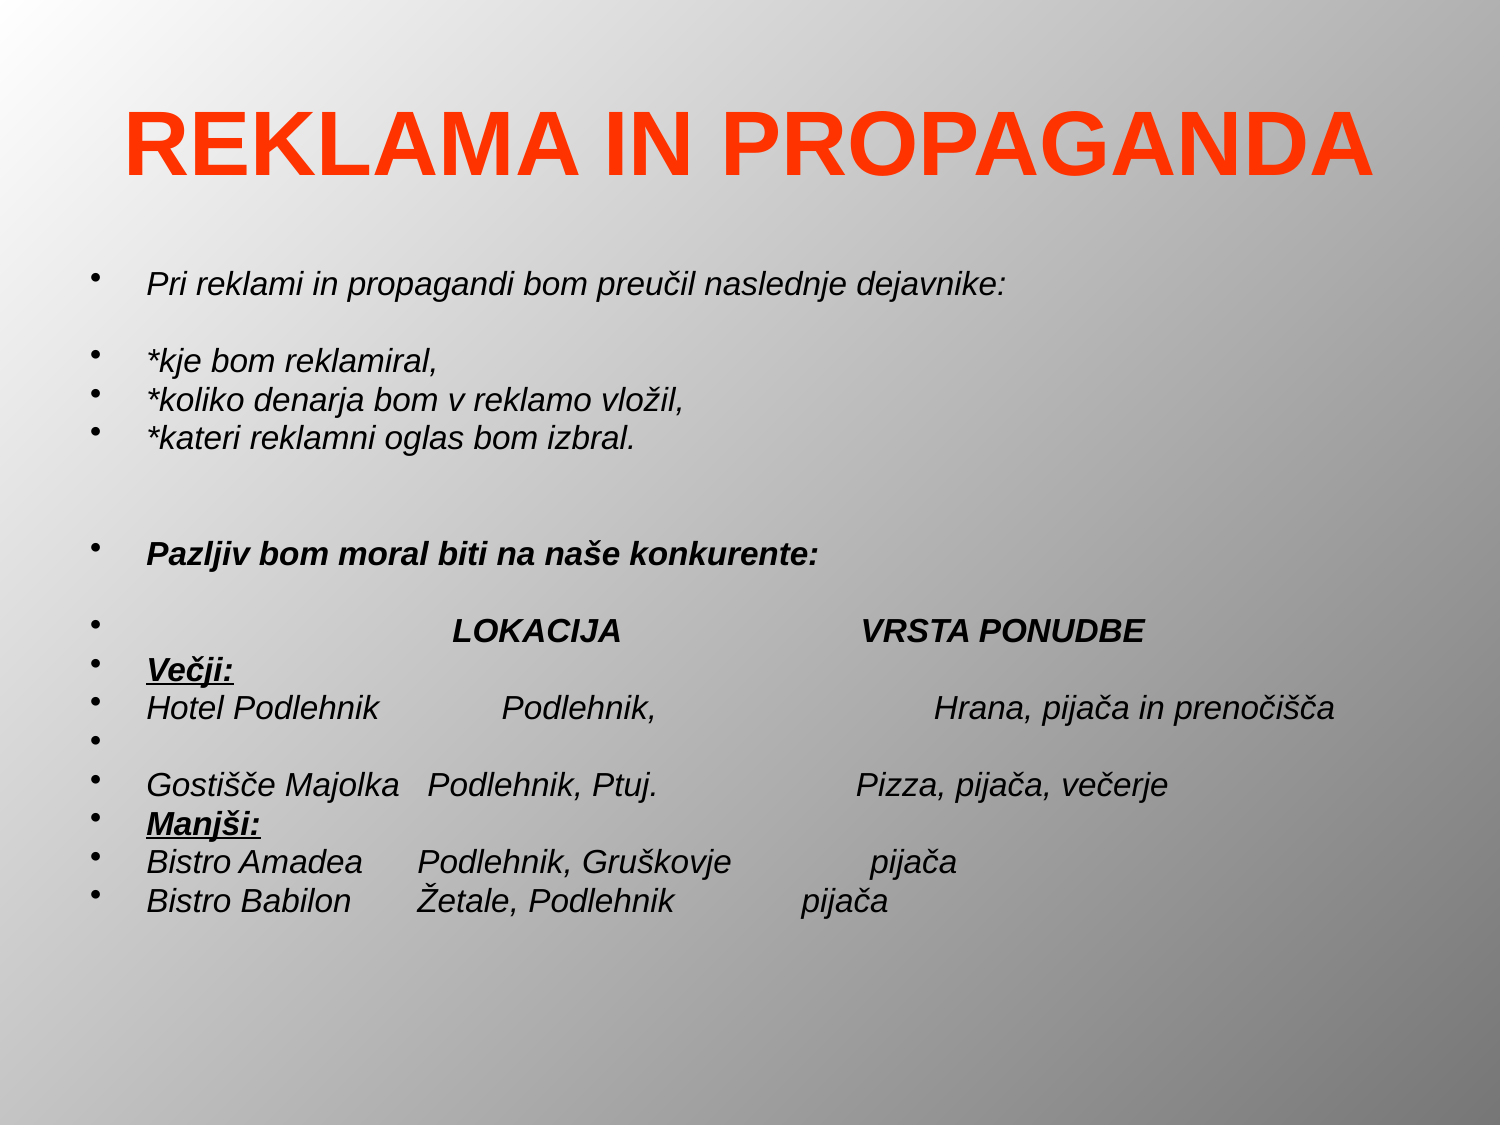

# REKLAMA IN PROPAGANDA
Pri reklami in propagandi bom preučil naslednje dejavnike:
*kje bom reklamiral,
*koliko denarja bom v reklamo vložil,
*kateri reklamni oglas bom izbral.
Pazljiv bom moral biti na naše konkurente:
	 LOKACIJA VRSTA PONUDBE
Večji:
Hotel Podlehnik	 Podlehnik, Hrana, pijača in prenočišča
Gostišče Majolka Podlehnik, Ptuj.	 Pizza, pijača, večerje
Manjši:
Bistro Amadea	 Podlehnik, Gruškovje pijača
Bistro Babilon	 Žetale, Podlehnik	 pijača